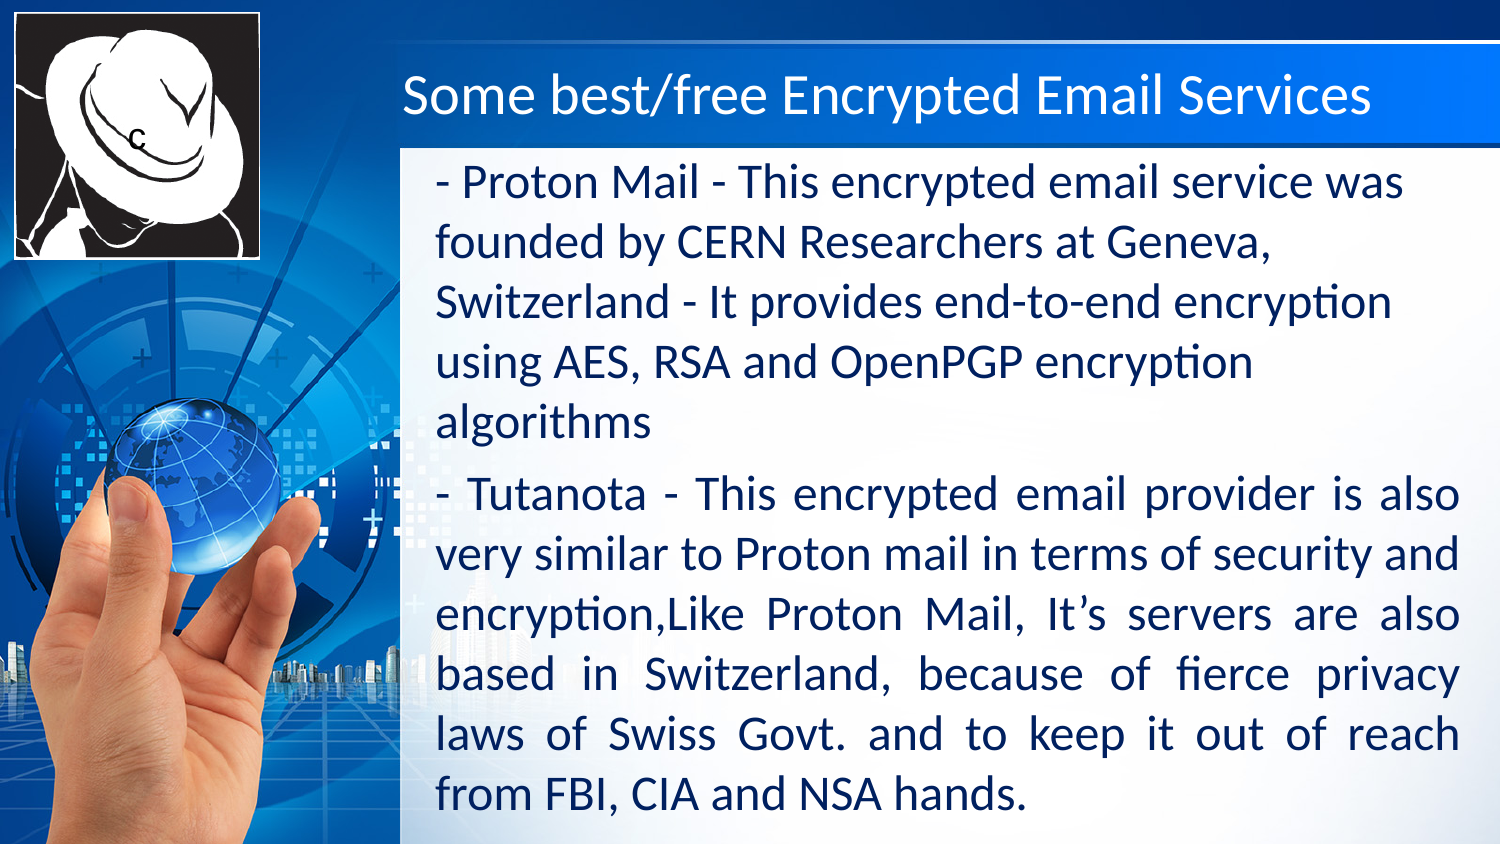

c
# Some best/free Encrypted Email Services
- Proton Mail - This encrypted email service was founded by CERN Researchers at Geneva, Switzerland - It provides end-to-end encryption using AES, RSA and OpenPGP encryption algorithms
- Tutanota - This encrypted email provider is also very similar to Proton mail in terms of security and encryption,Like Proton Mail, It’s servers are also based in Switzerland, because of fierce privacy laws of Swiss Govt. and to keep it out of reach from FBI, CIA and NSA hands.